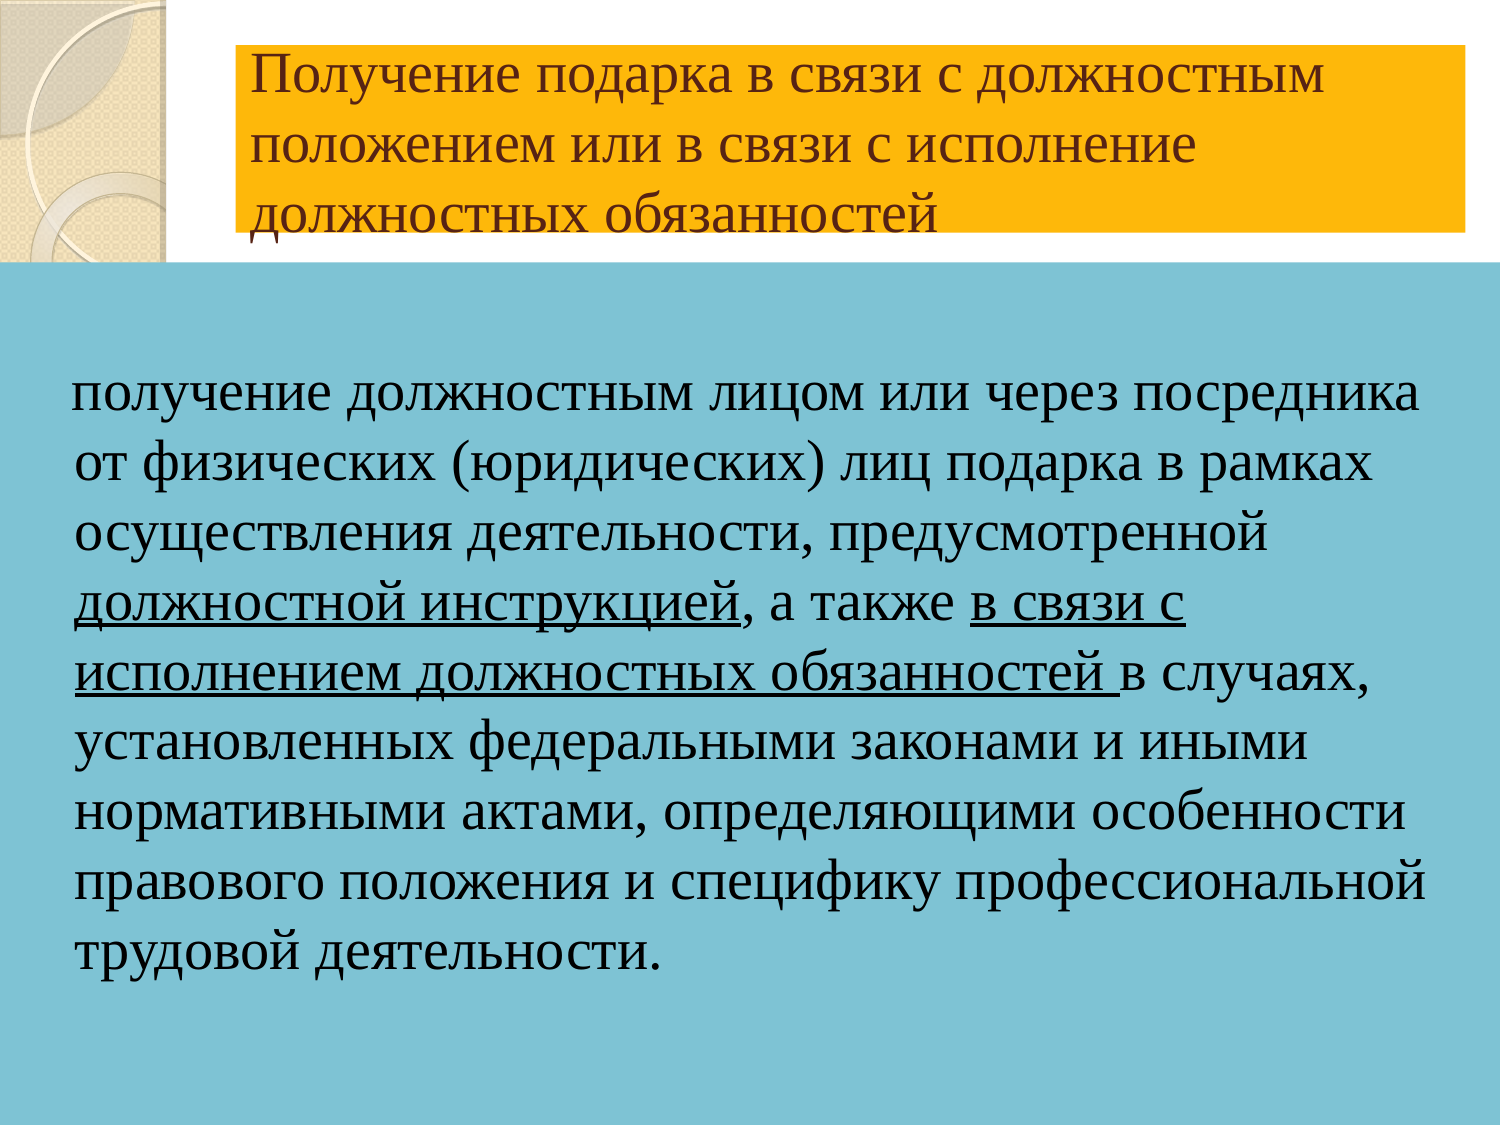

# Получение подарка в связи с должностным положением или в связи с исполнение должностных обязанностей
 получение должностным лицом или через посредника от физических (юридических) лиц подарка в рамках осуществления деятельности, предусмотренной должностной инструкцией, а также в связи с исполнением должностных обязанностей в случаях, установленных федеральными законами и иными нормативными актами, определяющими особенности правового положения и специфику профессиональной трудовой деятельности.